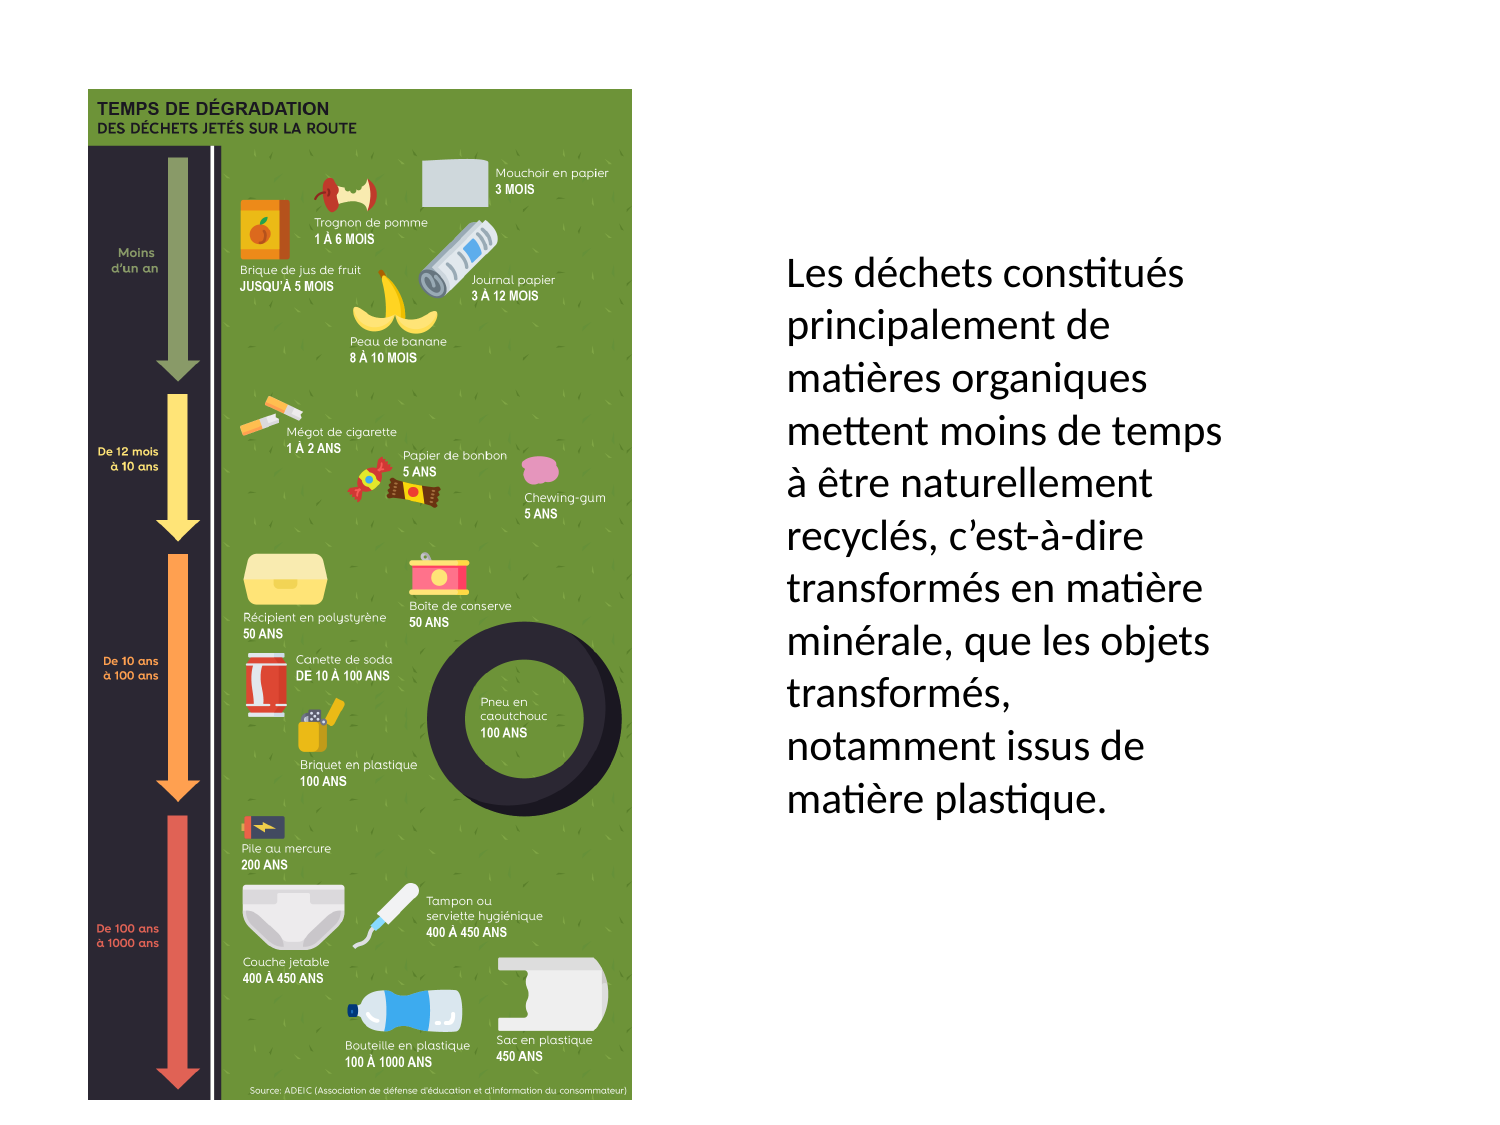

# Les déchets constitués principalement de matières organiques mettent moins de temps à être naturellement recyclés, c’est-à-dire transformés en matière minérale, que les objets transformés, notamment issus de matière plastique.